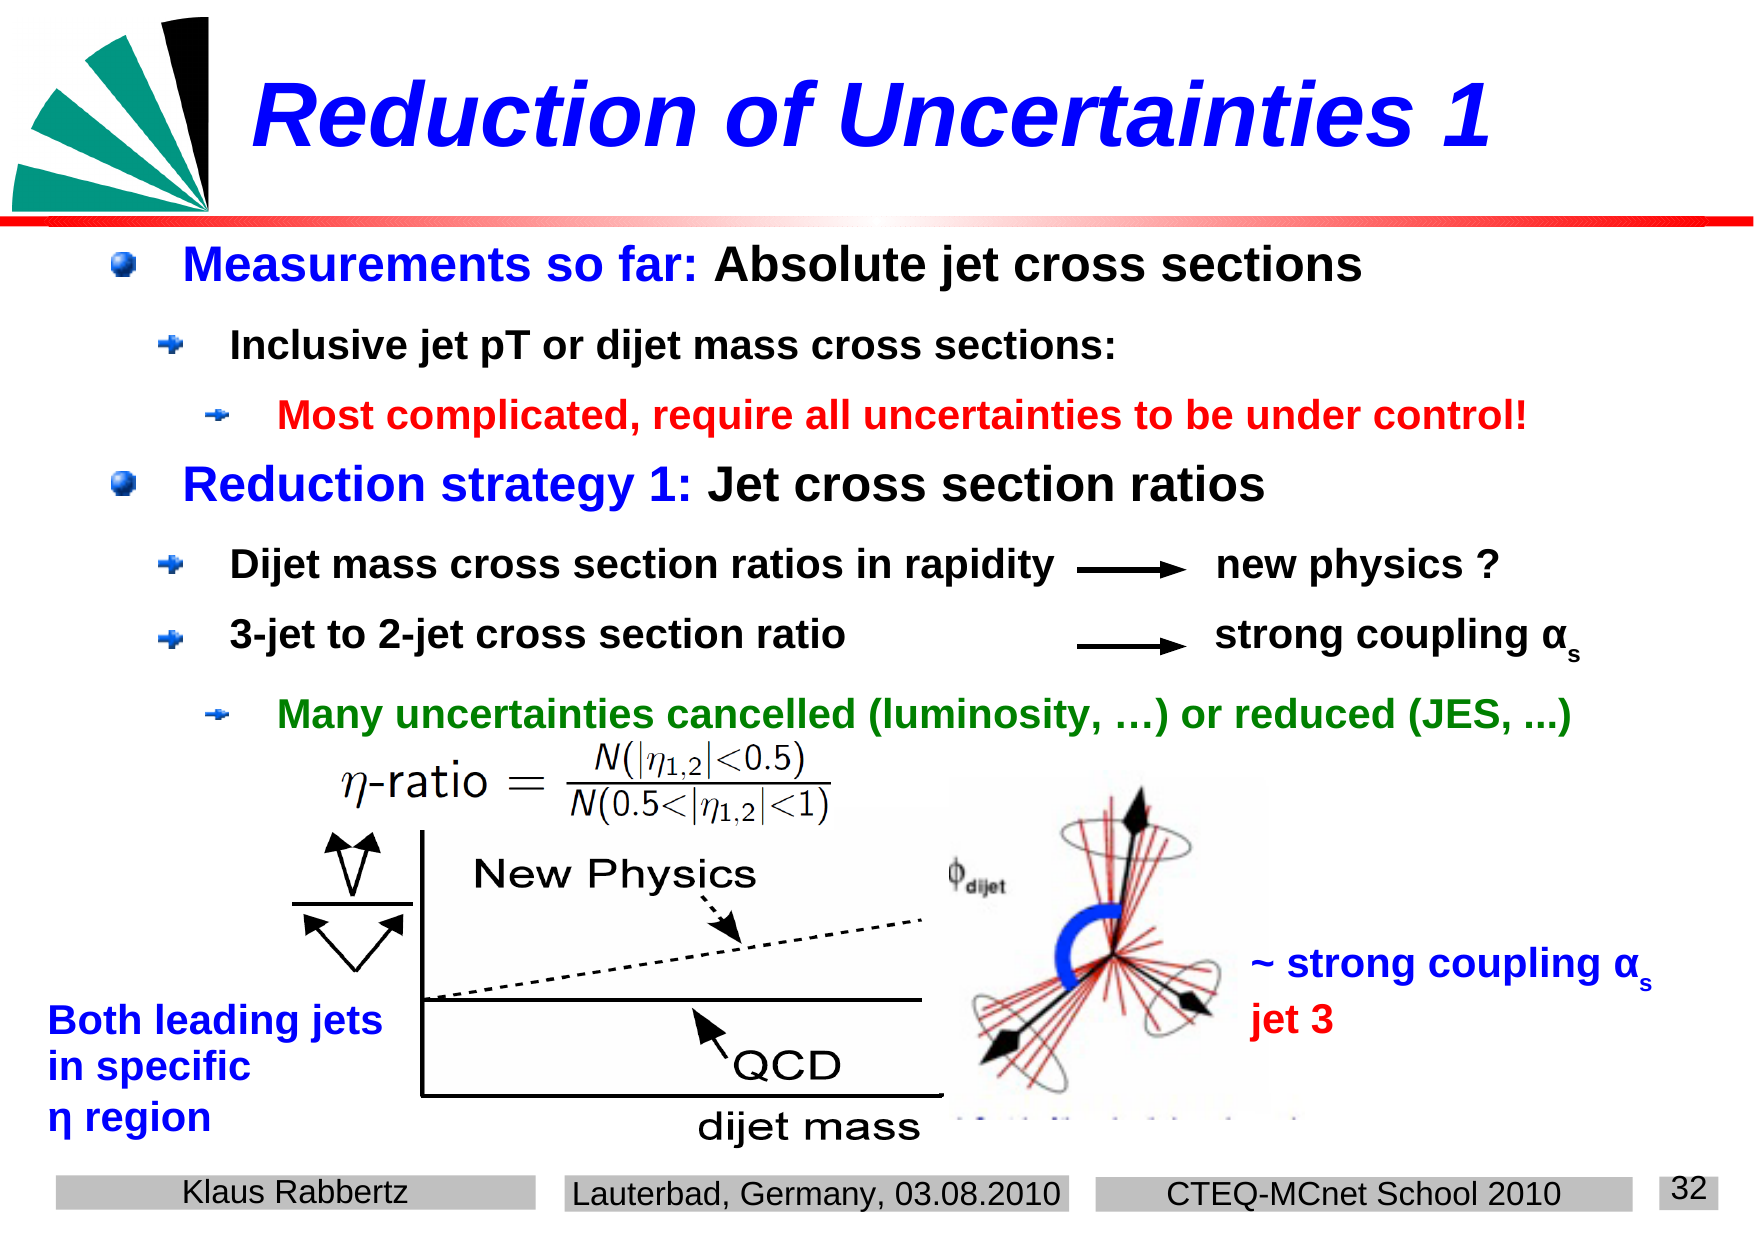

# Reduction of Uncertainties 1
Measurements so far: Absolute jet cross sections
Inclusive jet pT or dijet mass cross sections:
Most complicated, require all uncertainties to be under control!
Reduction strategy 1: Jet cross section ratios
Dijet mass cross section ratios in rapidity new physics ?
3-jet to 2-jet cross section ratio strong coupling αs
Many uncertainties cancelled (luminosity, …) or reduced (JES, ...)
~ strong coupling αs
jet 3
Both leading jets
in specific
η region